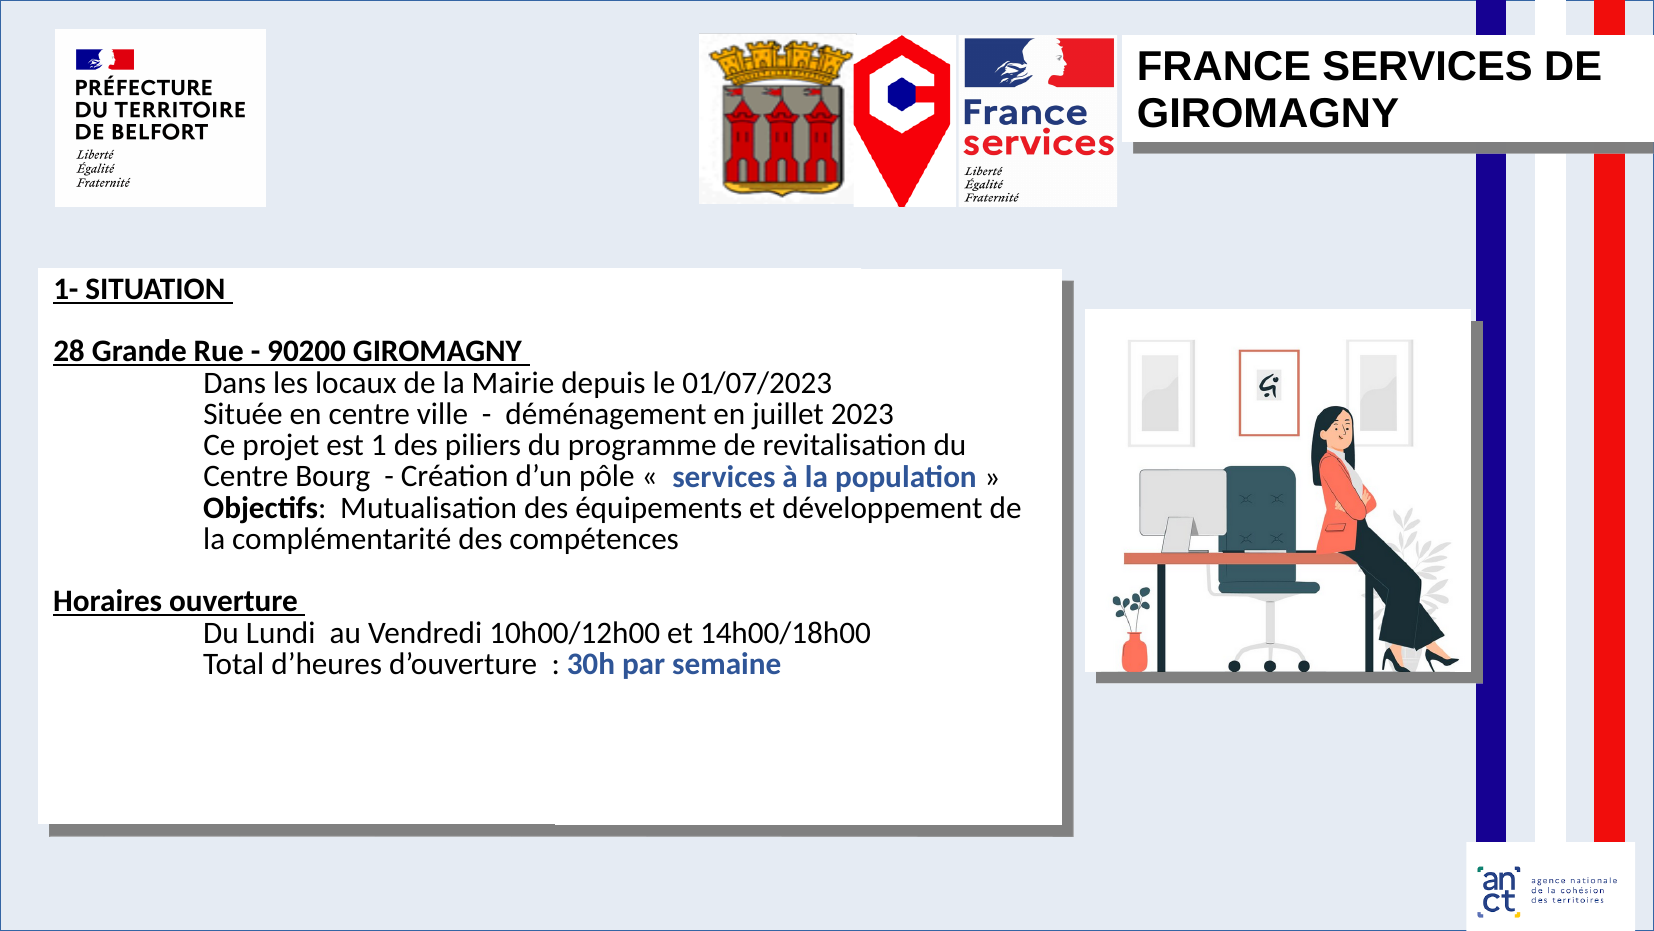

FRANCE SERVICES DE GIROMAGNY
1- SITUATION
28 Grande Rue - 90200 GIROMAGNY
Dans les locaux de la Mairie depuis le 01/07/2023
Située en centre ville - déménagement en juillet 2023
Ce projet est 1 des piliers du programme de revitalisation du Centre Bourg - Création d’un pôle «  services à la population »
Objectifs: Mutualisation des équipements et développement de la complémentarité des compétences
Horaires ouverture
Du Lundi au Vendredi 10h00/12h00 et 14h00/18h00
Total d’heures d’ouverture  : 30h par semaine